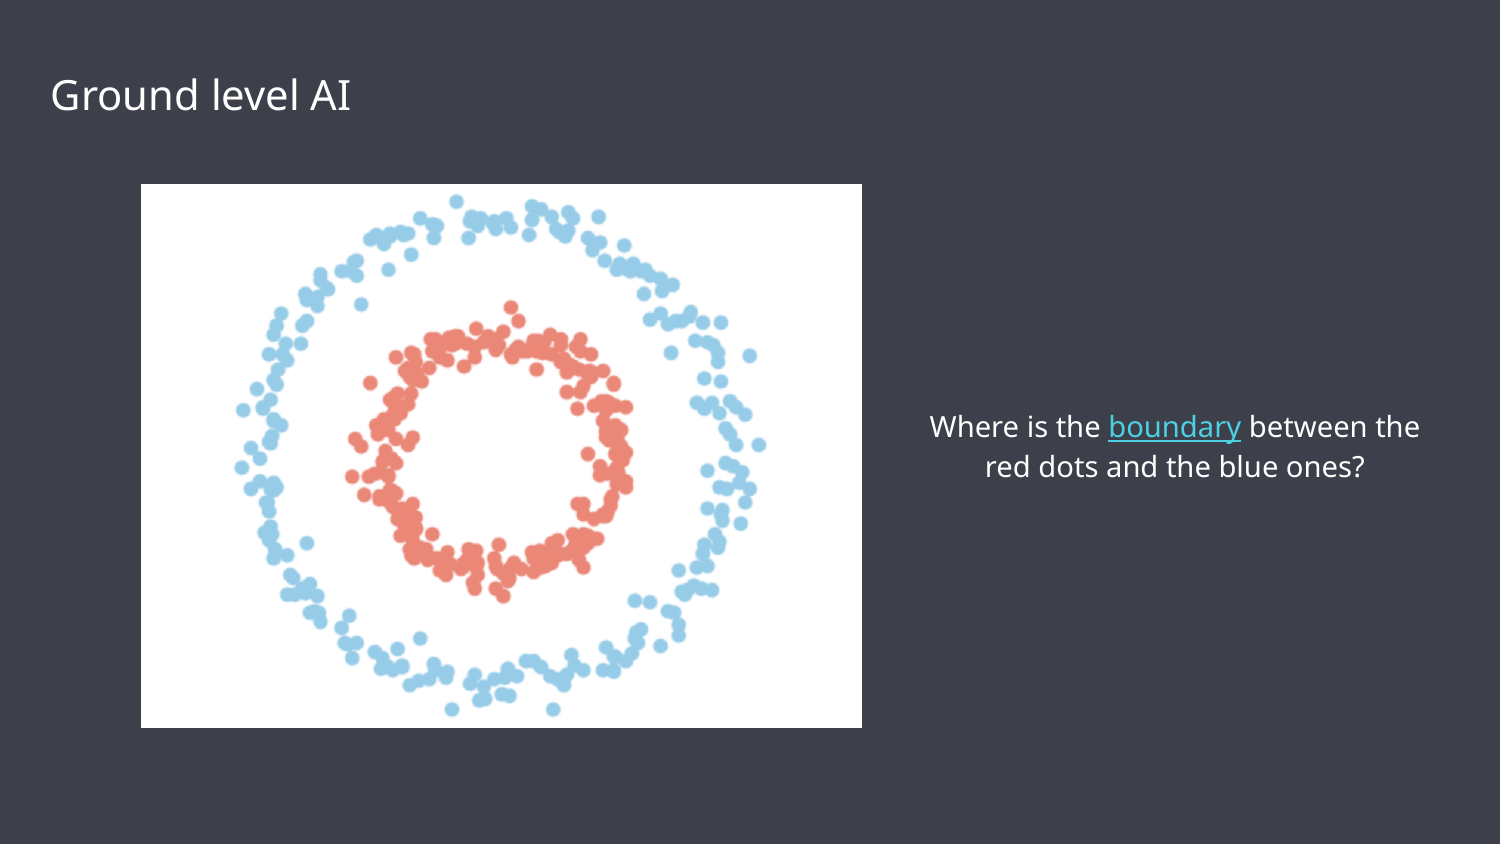

Ground level AI
Where is the boundary between the red dots and the blue ones?